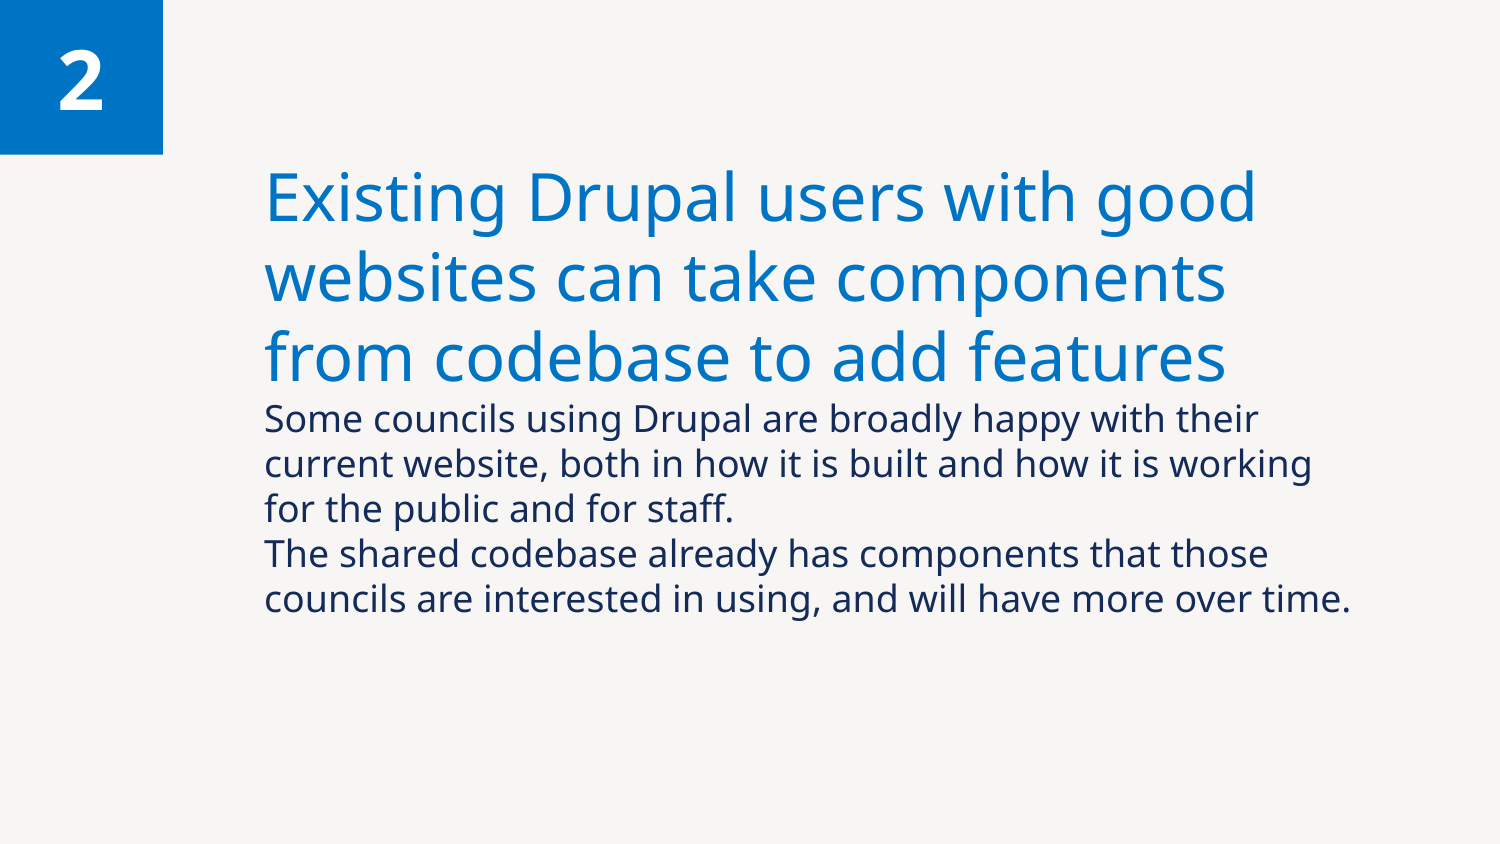

2
# Existing Drupal users with good websites can take components from codebase to add features Some councils using Drupal are broadly happy with their current website, both in how it is built and how it is working for the public and for staff. The shared codebase already has components that those councils are interested in using, and will have more over time.